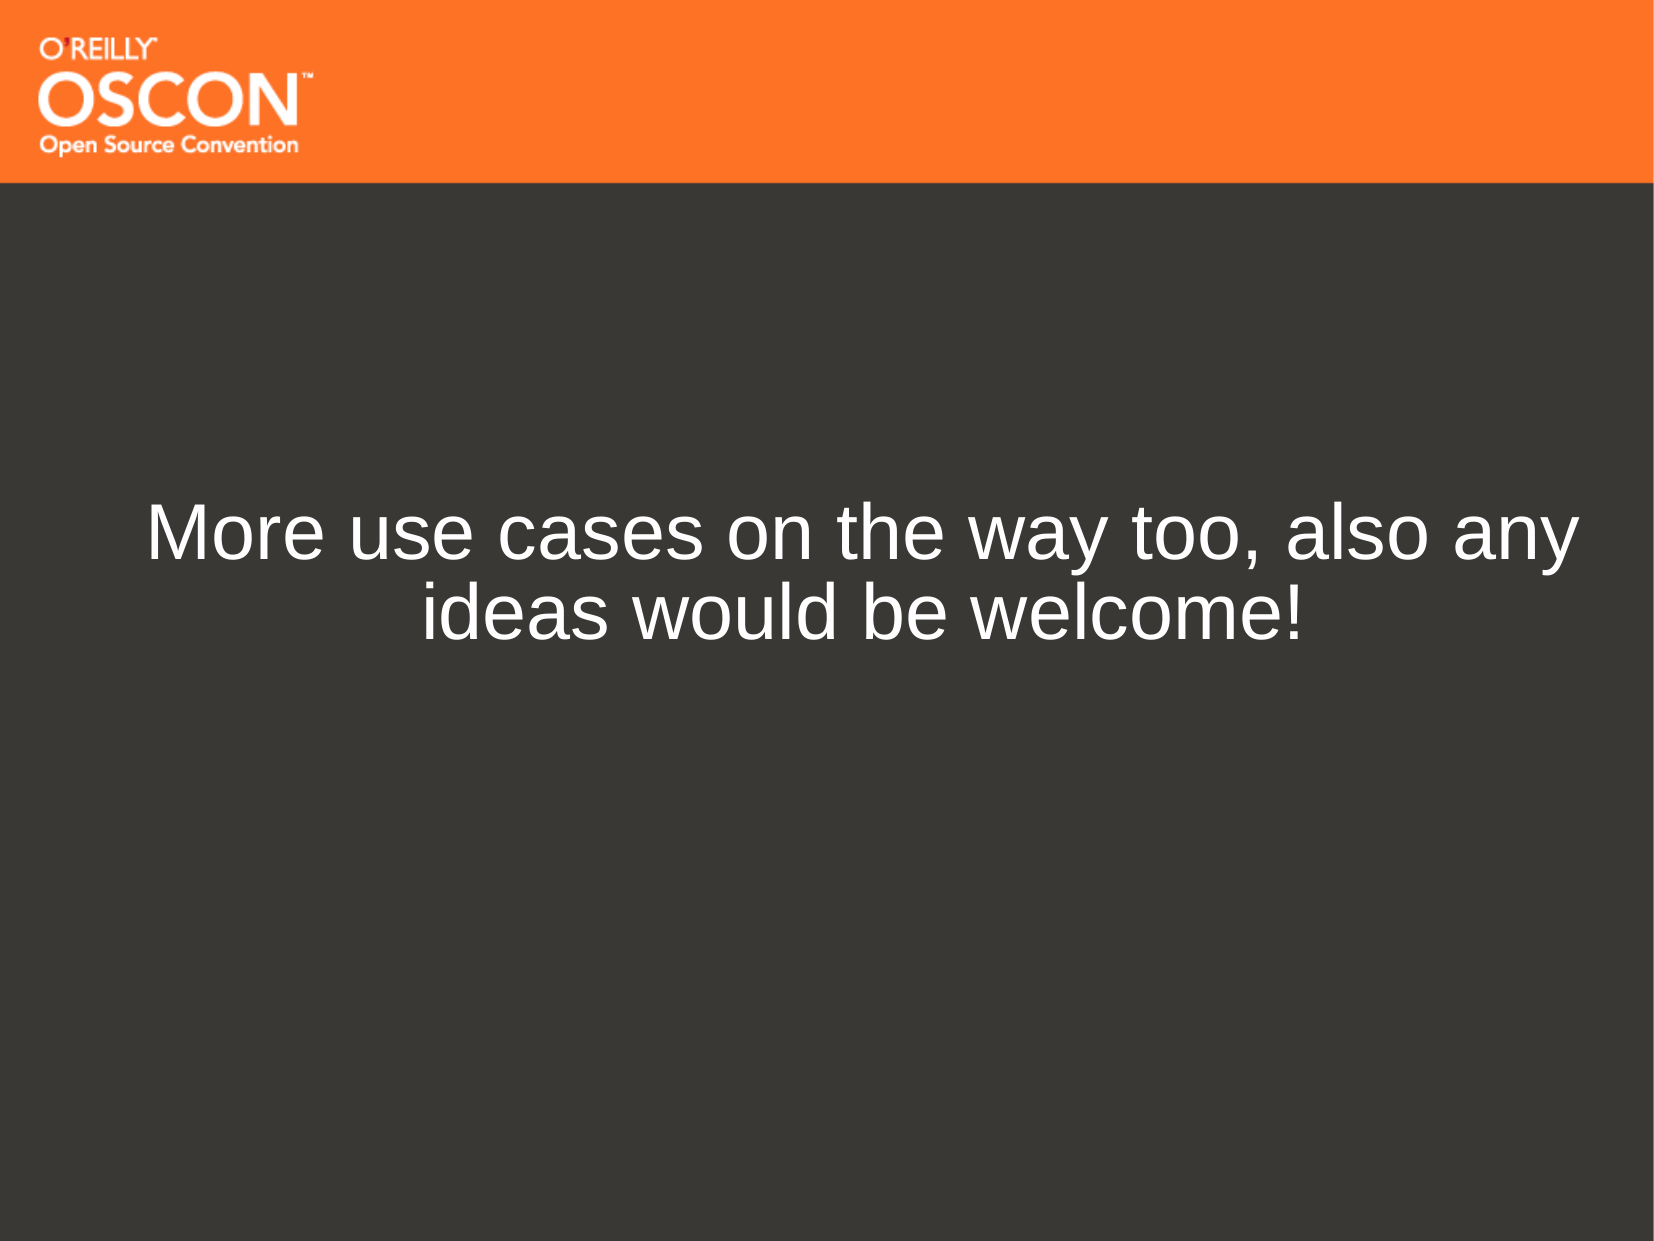

#
More use cases on the way too, also any ideas would be welcome!